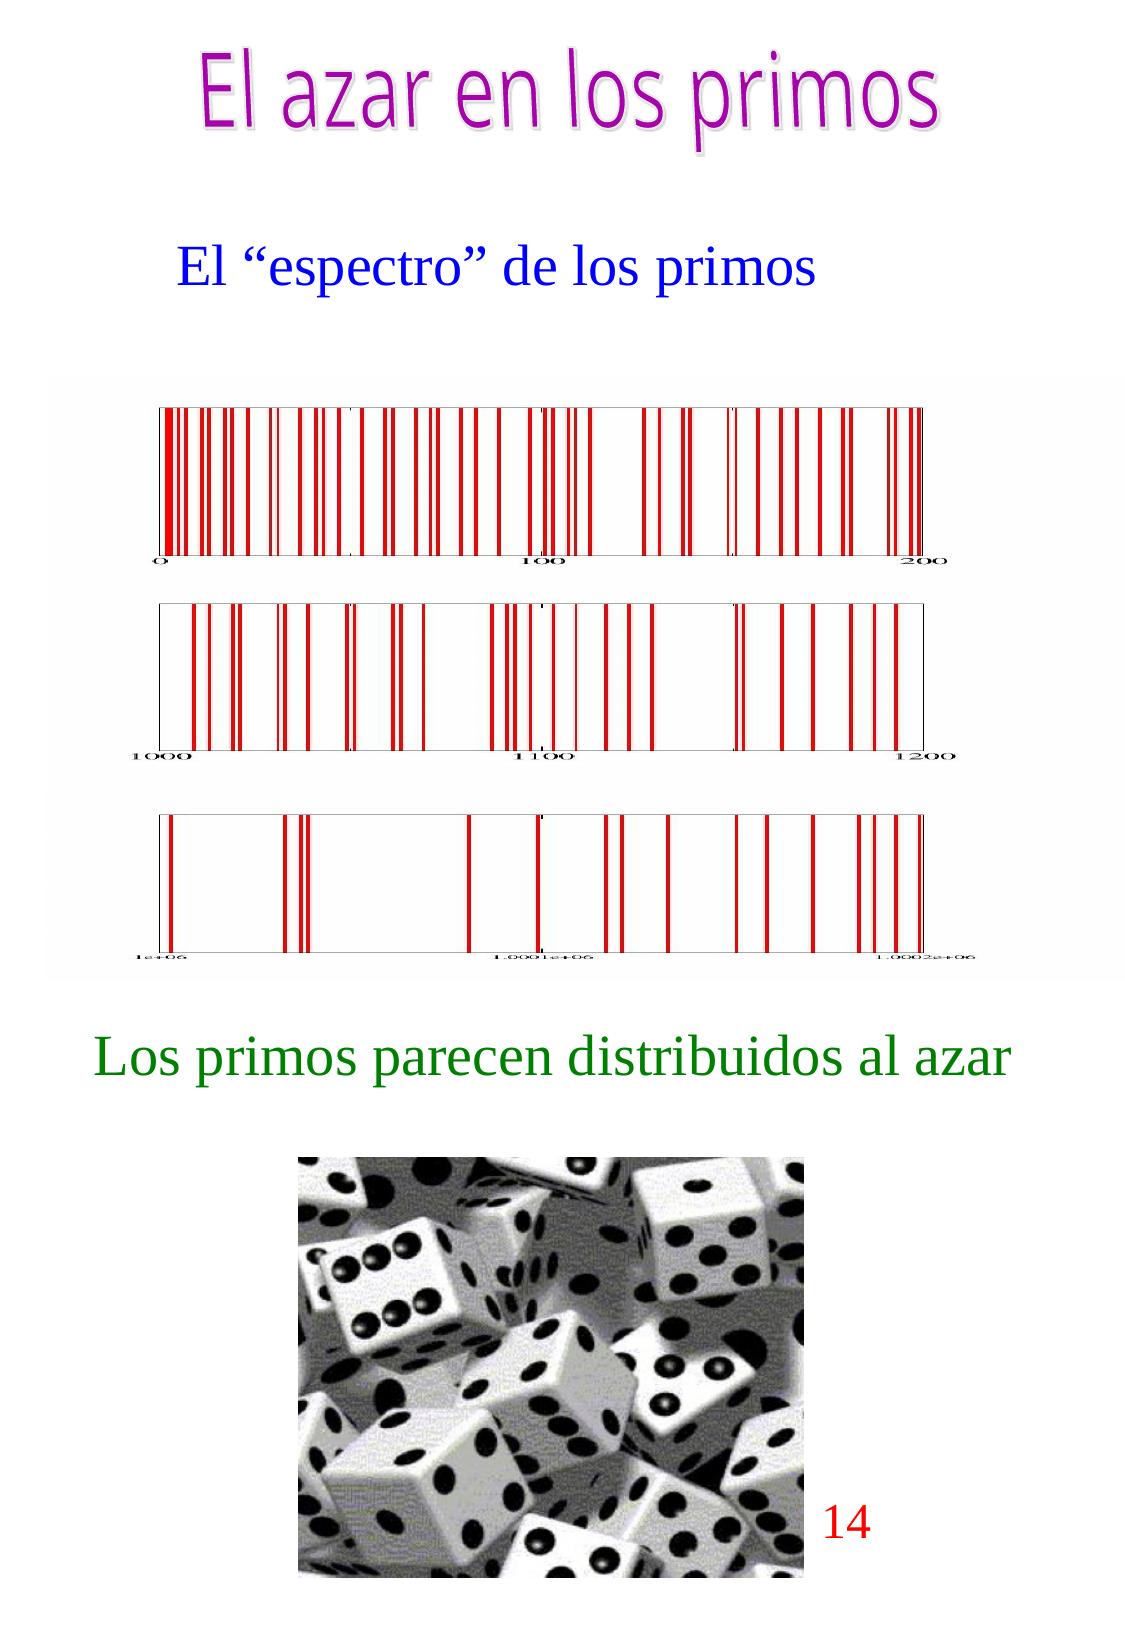

El azar en los primos
El “espectro” de los primos
 Los primos parecen distribuidos al azar